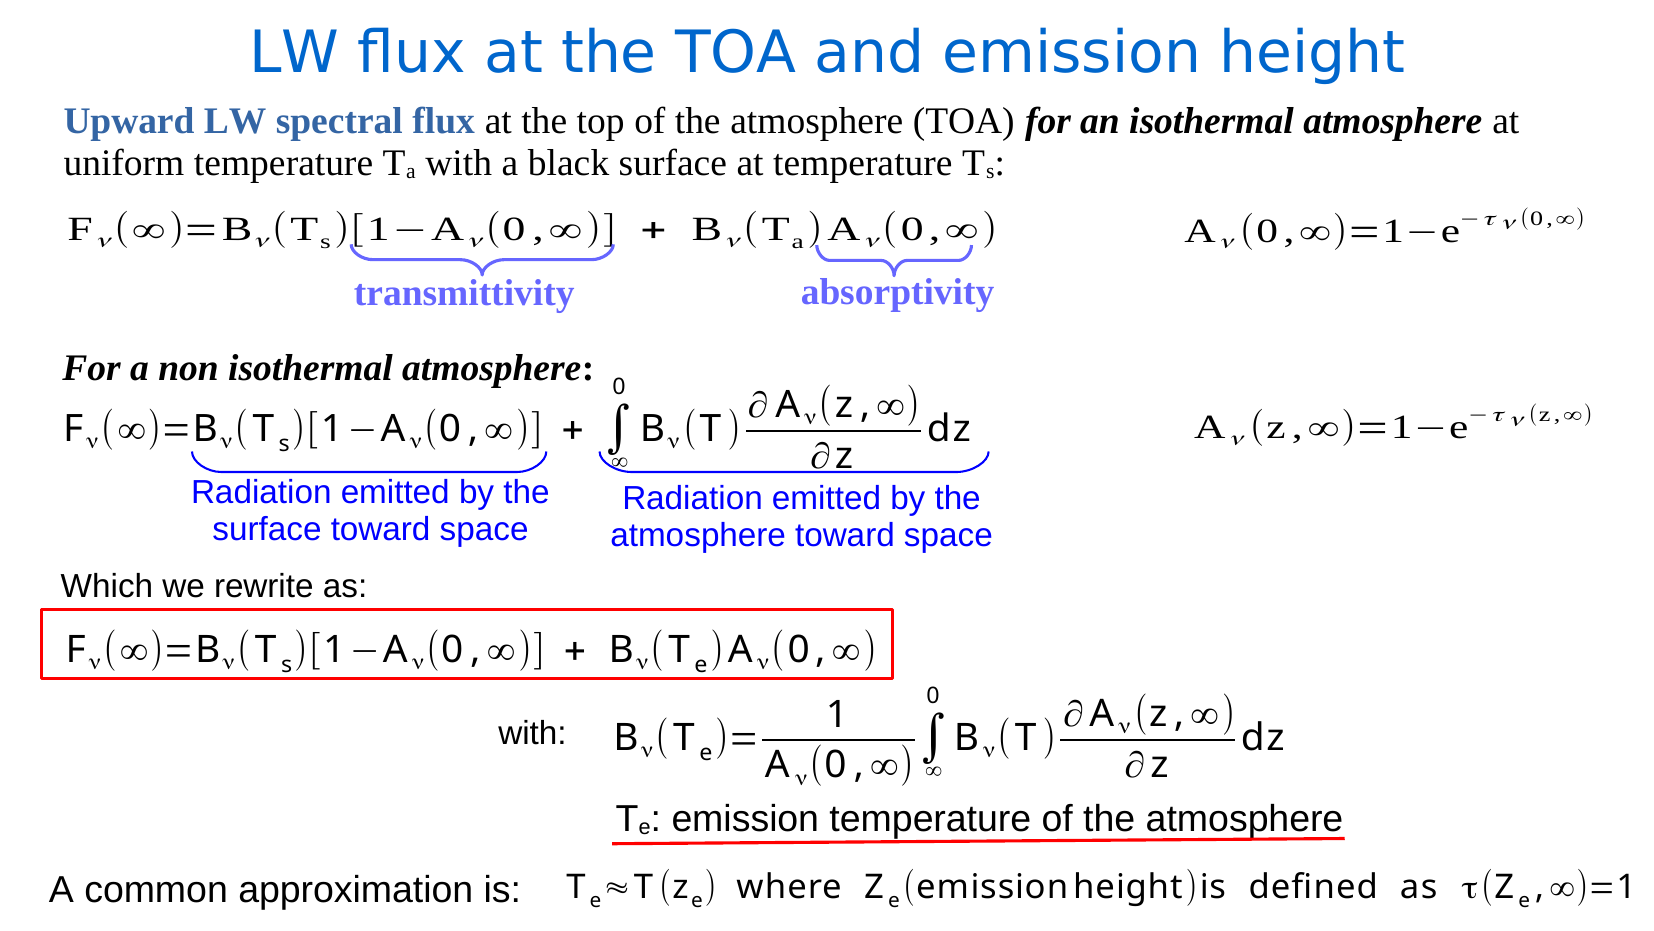

LW flux at the TOA and emission height
Upward LW spectral flux at the top of the atmosphere (TOA) for an isothermal atmosphere at uniform temperature Ta with a black surface at temperature Ts:
absorptivity
transmittivity
For a non isothermal atmosphere:
Radiation emitted by the surface toward space
Radiation emitted by the atmosphere toward space
Which we rewrite as:
with:
Te: emission temperature of the atmosphere
A common approximation is: